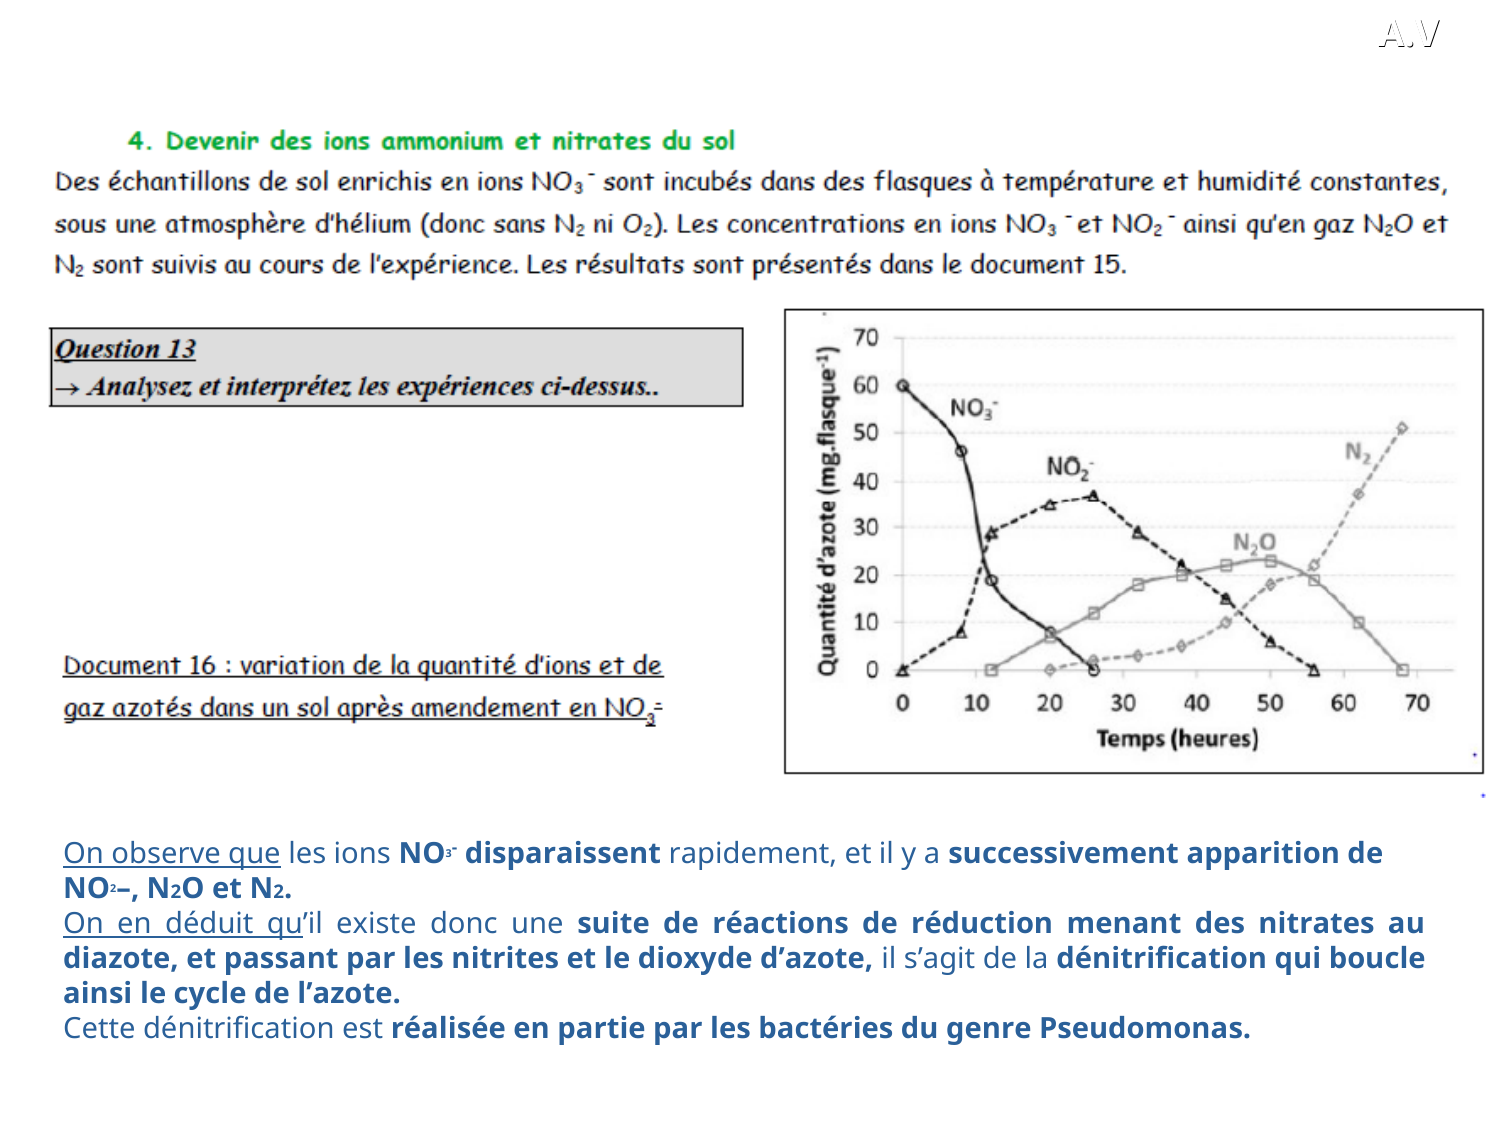

A.V
On observe que les ions NO3- disparaissent rapidement, et il y a successivement apparition de NO2–, N2O et N2.
On en déduit qu’il existe donc une suite de réactions de réduction menant des nitrates au diazote, et passant par les nitrites et le dioxyde d’azote, il s’agit de la dénitrification qui boucle ainsi le cycle de l’azote.
Cette dénitrification est réalisée en partie par les bactéries du genre Pseudomonas.